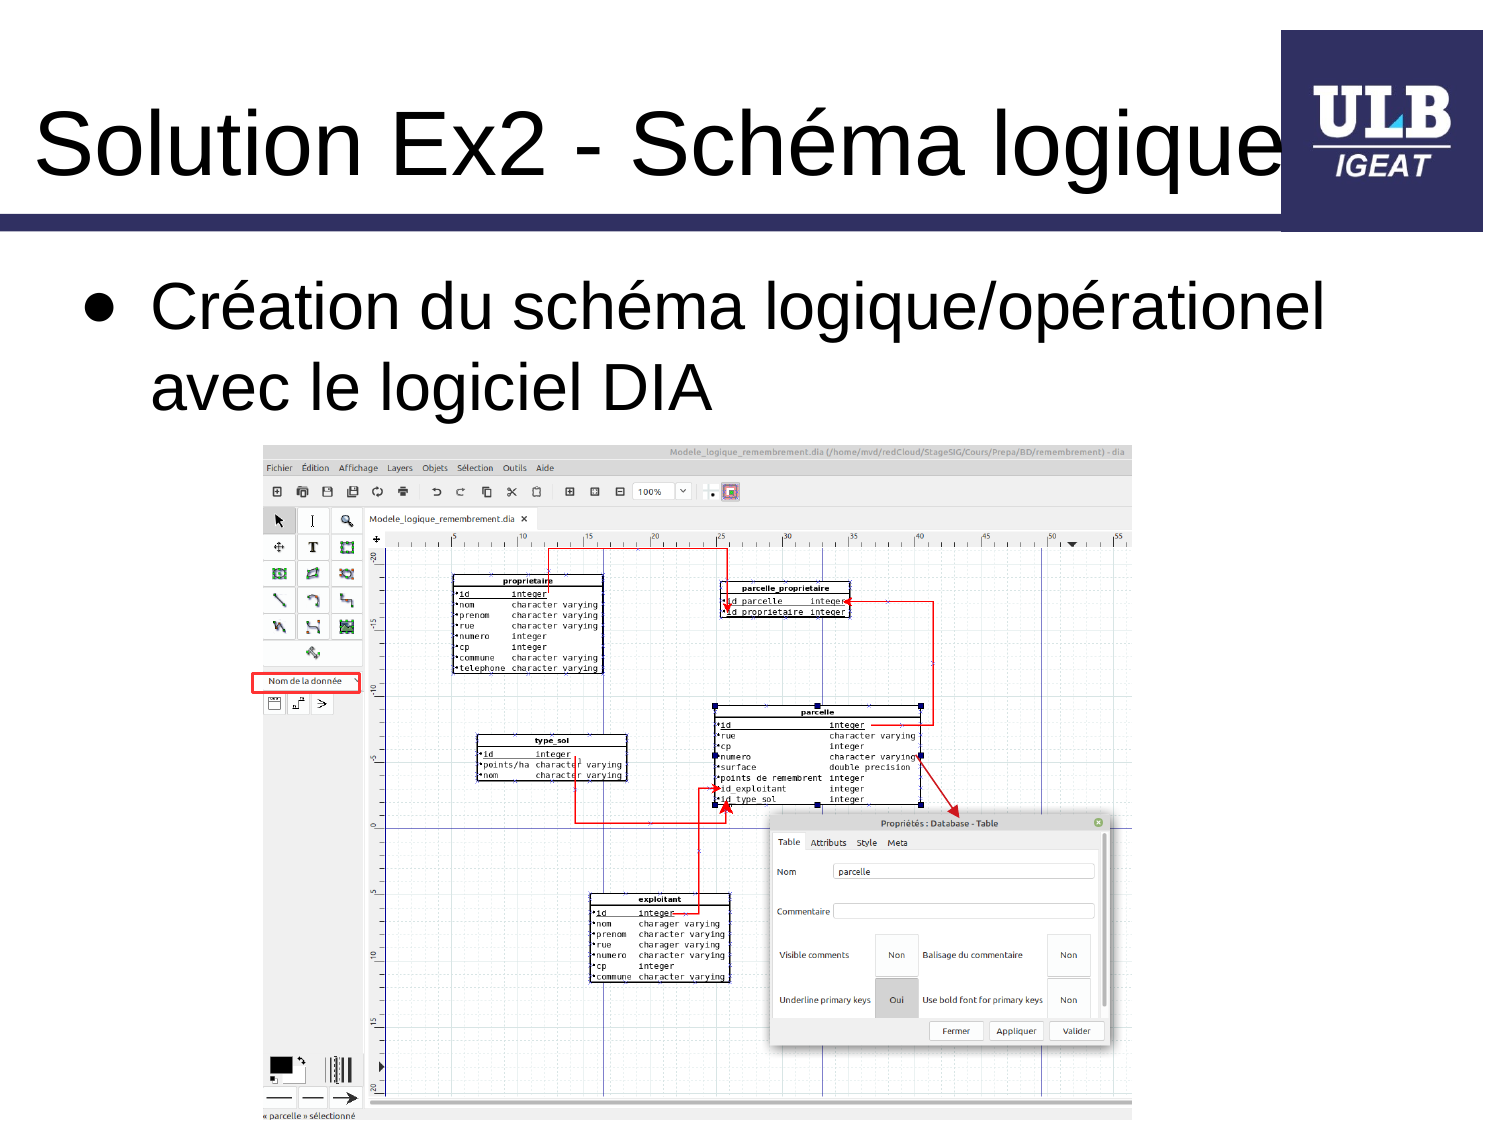

# Solution Ex2 - Schéma logique
Création du schéma logique/opérationel avec le logiciel DIA